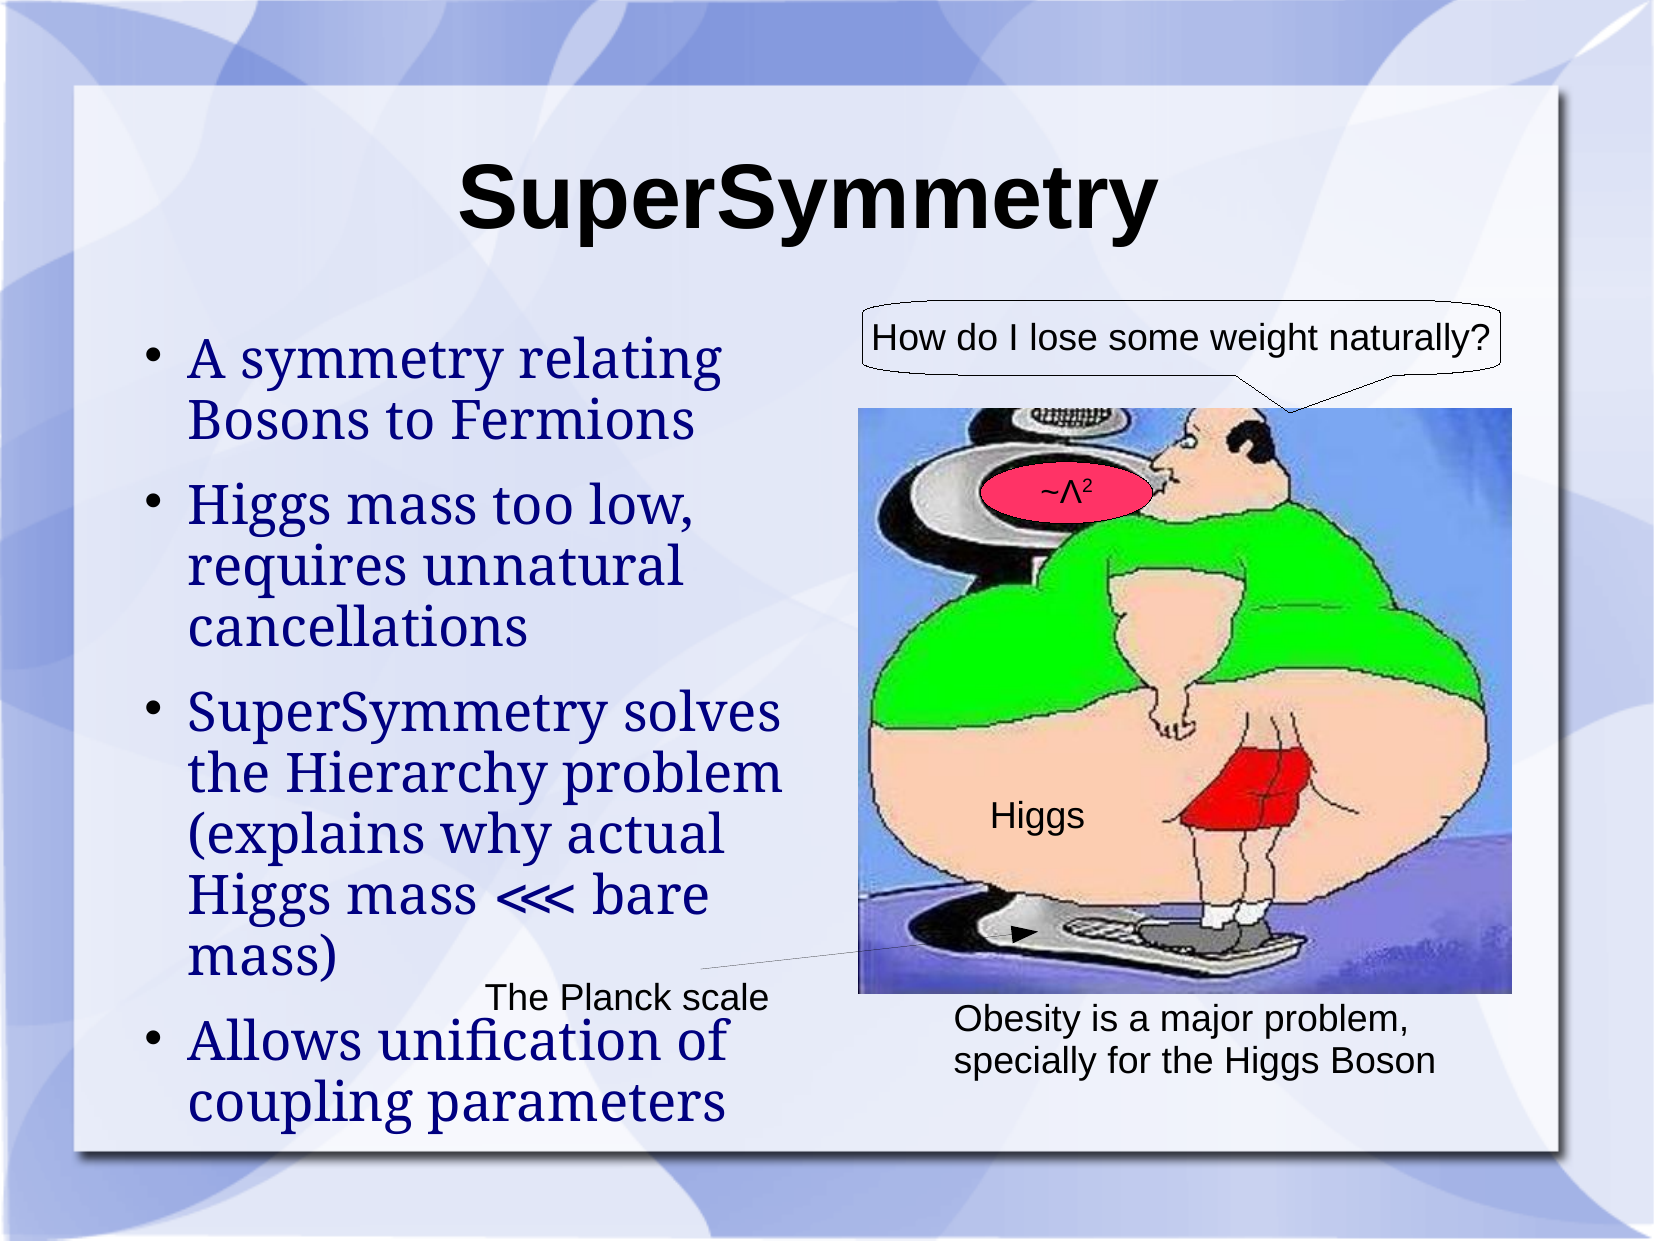

# SuperSymmetry
How do I lose some weight naturally?
A symmetry relating Bosons to Fermions
Higgs mass too low, requires unnatural cancellations
SuperSymmetry solves the Hierarchy problem (explains why actual Higgs mass ⋘ bare mass)
Allows unification of coupling parameters
~Λ2
Higgs
The Planck scale
Obesity is a major problem, specially for the Higgs Boson